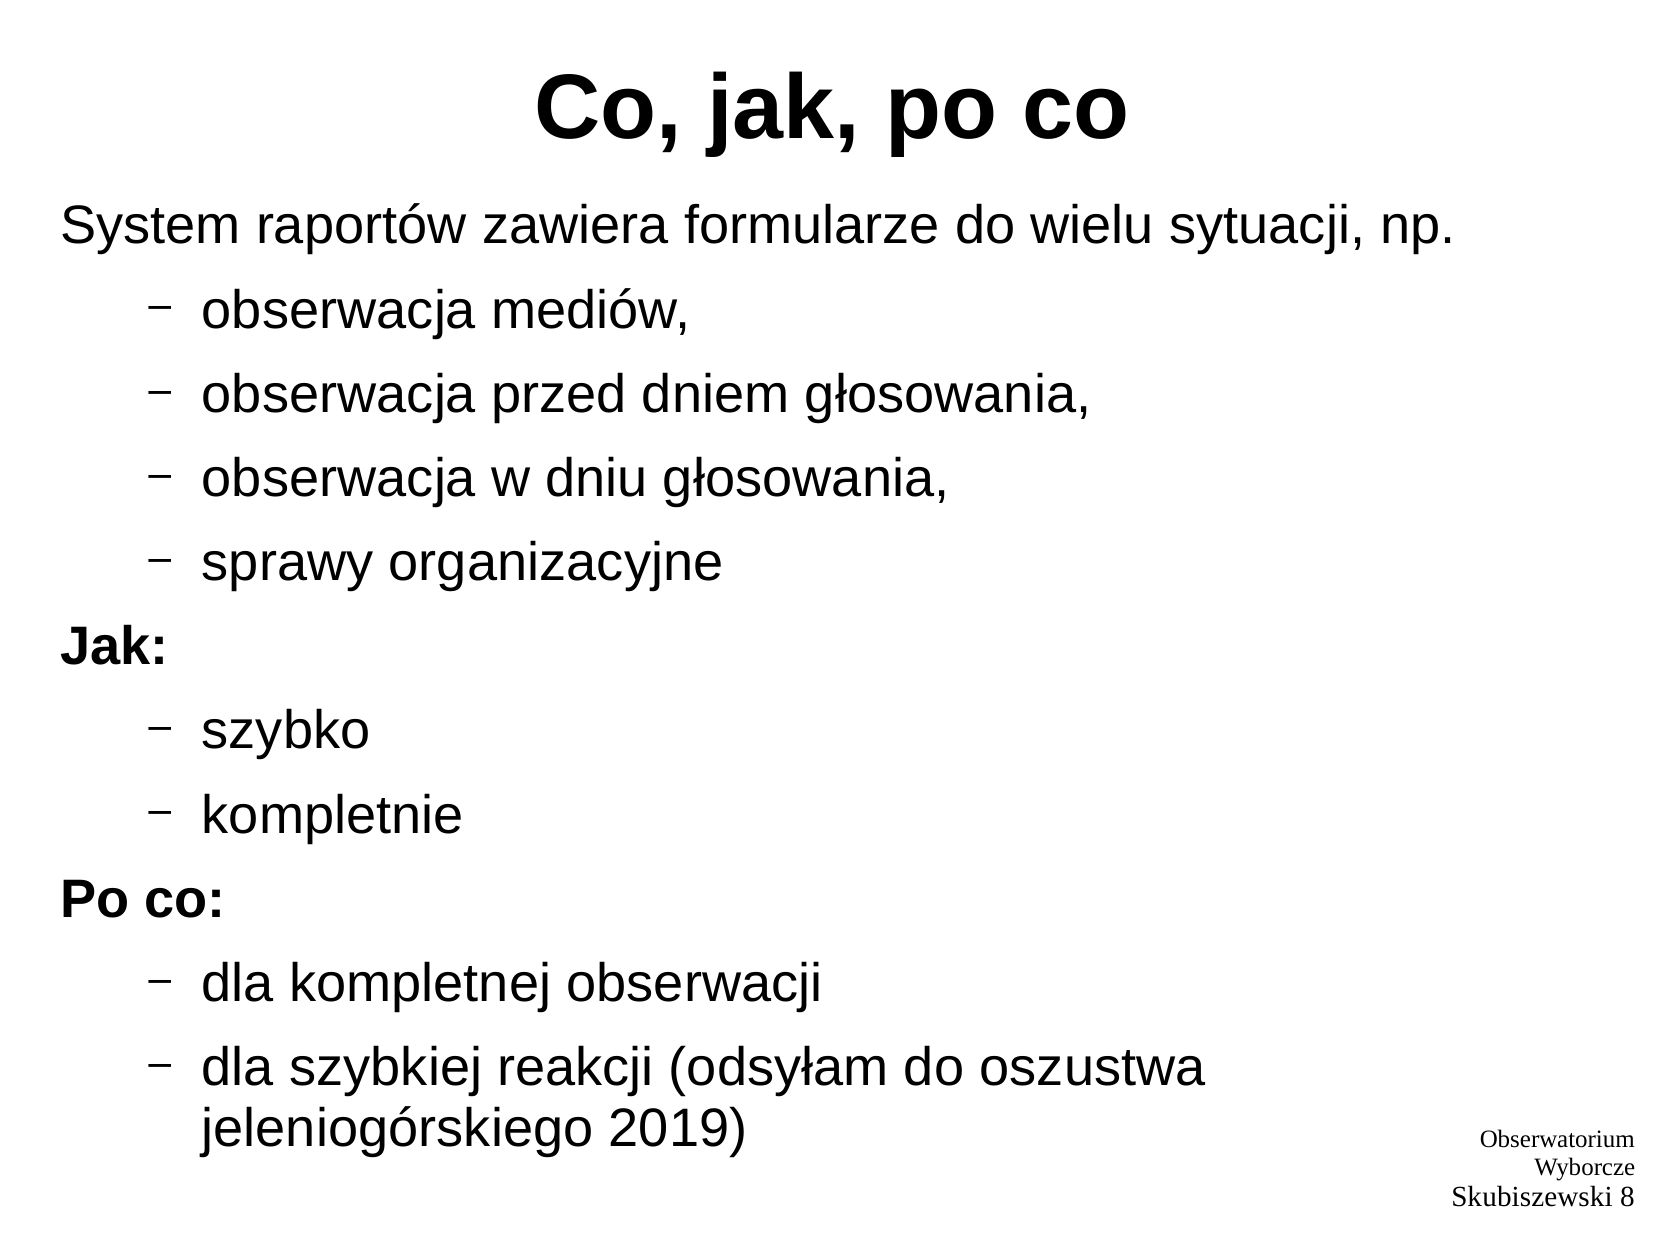

# Co, jak, po co
System raportów zawiera formularze do wielu sytuacji, np.
obserwacja mediów,
obserwacja przed dniem głosowania,
obserwacja w dniu głosowania,
sprawy organizacyjne
Jak:
szybko
kompletnie
Po co:
dla kompletnej obserwacji
dla szybkiej reakcji (odsyłam do oszustwa jeleniogórskiego 2019)
8